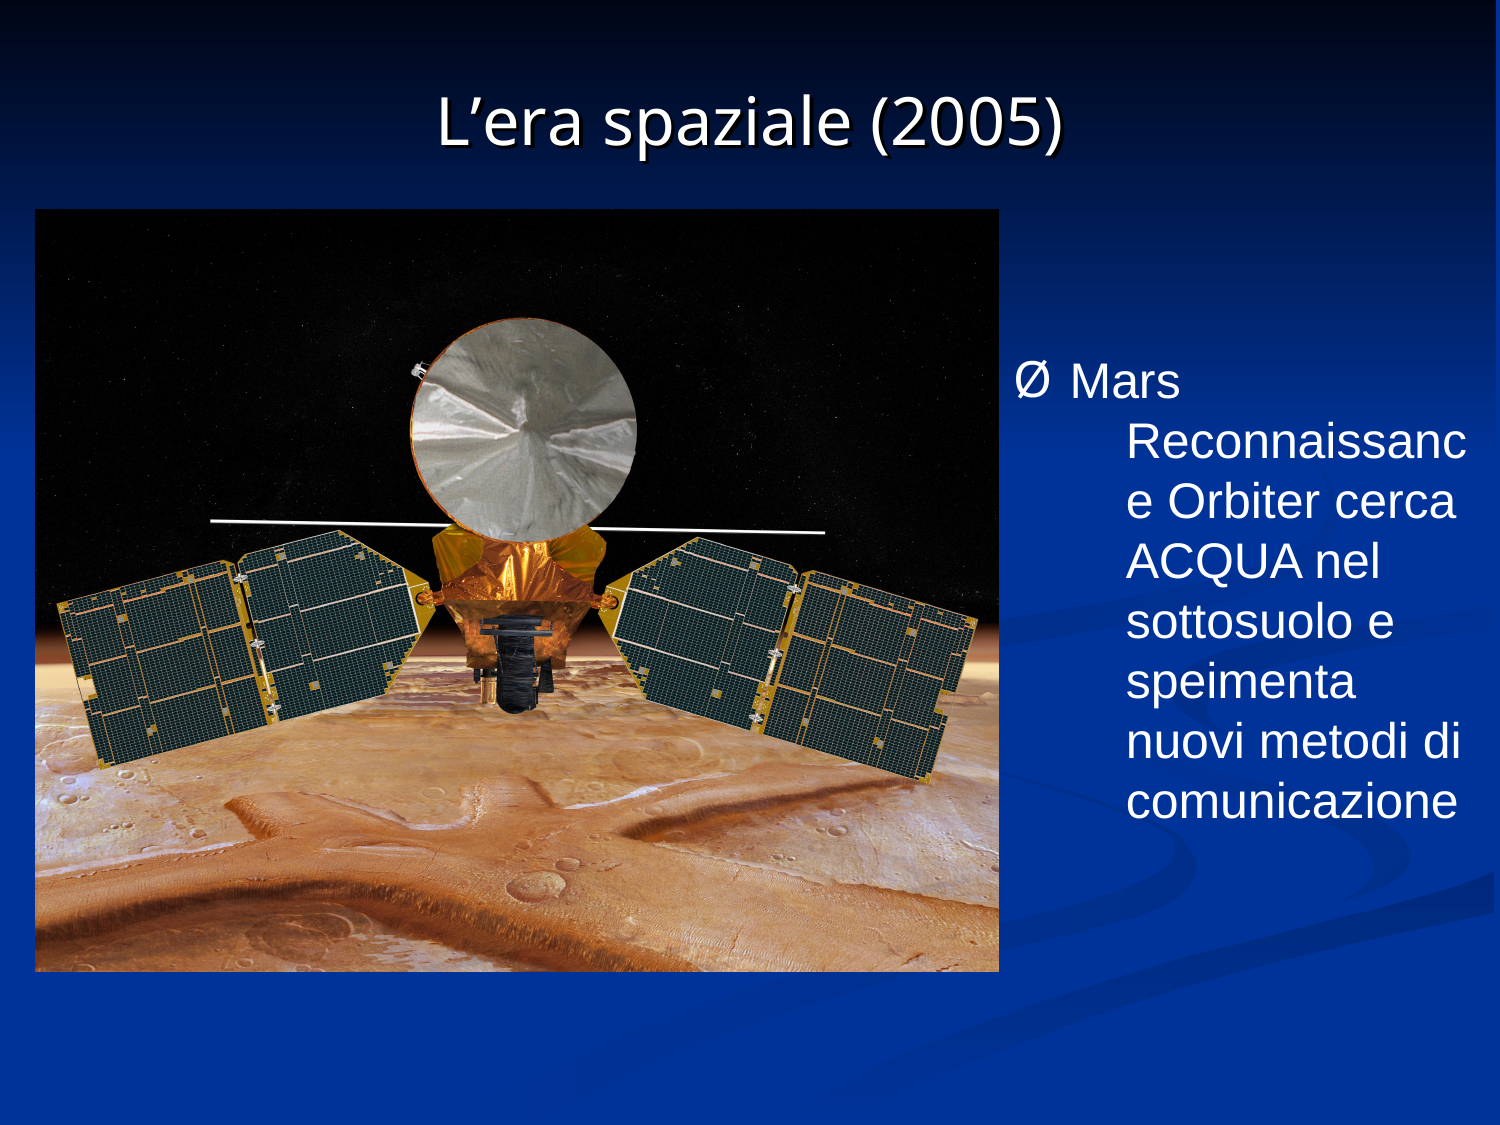

L’era spaziale (2005)
Mars Reconnaissance Orbiter cerca ACQUA nel sottosuolo e speimenta nuovi metodi di comunicazione